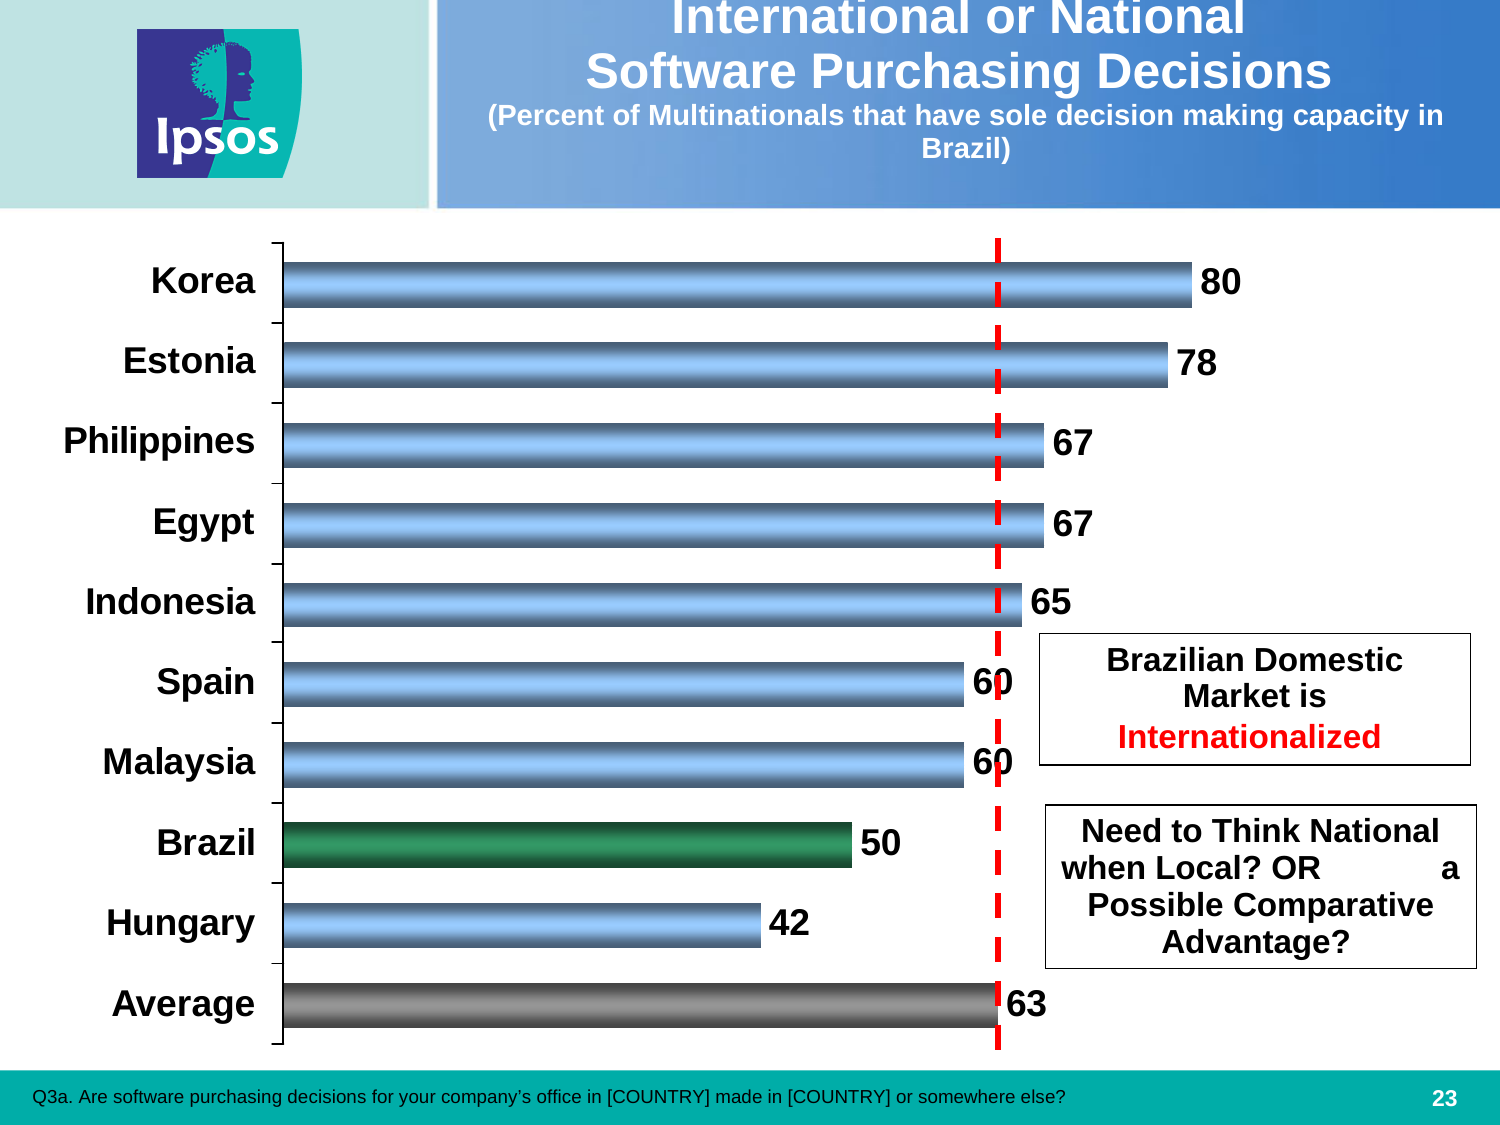

# International or National Software Purchasing Decisions (Percent of Multinationals that have sole decision making capacity in Brazil)
Brazilian Domestic Market is Internationalized
Need to Think National when Local? OR a Possible Comparative Advantage?
Q3a. Are software purchasing decisions for your company’s office in [COUNTRY] made in [COUNTRY] or somewhere else?